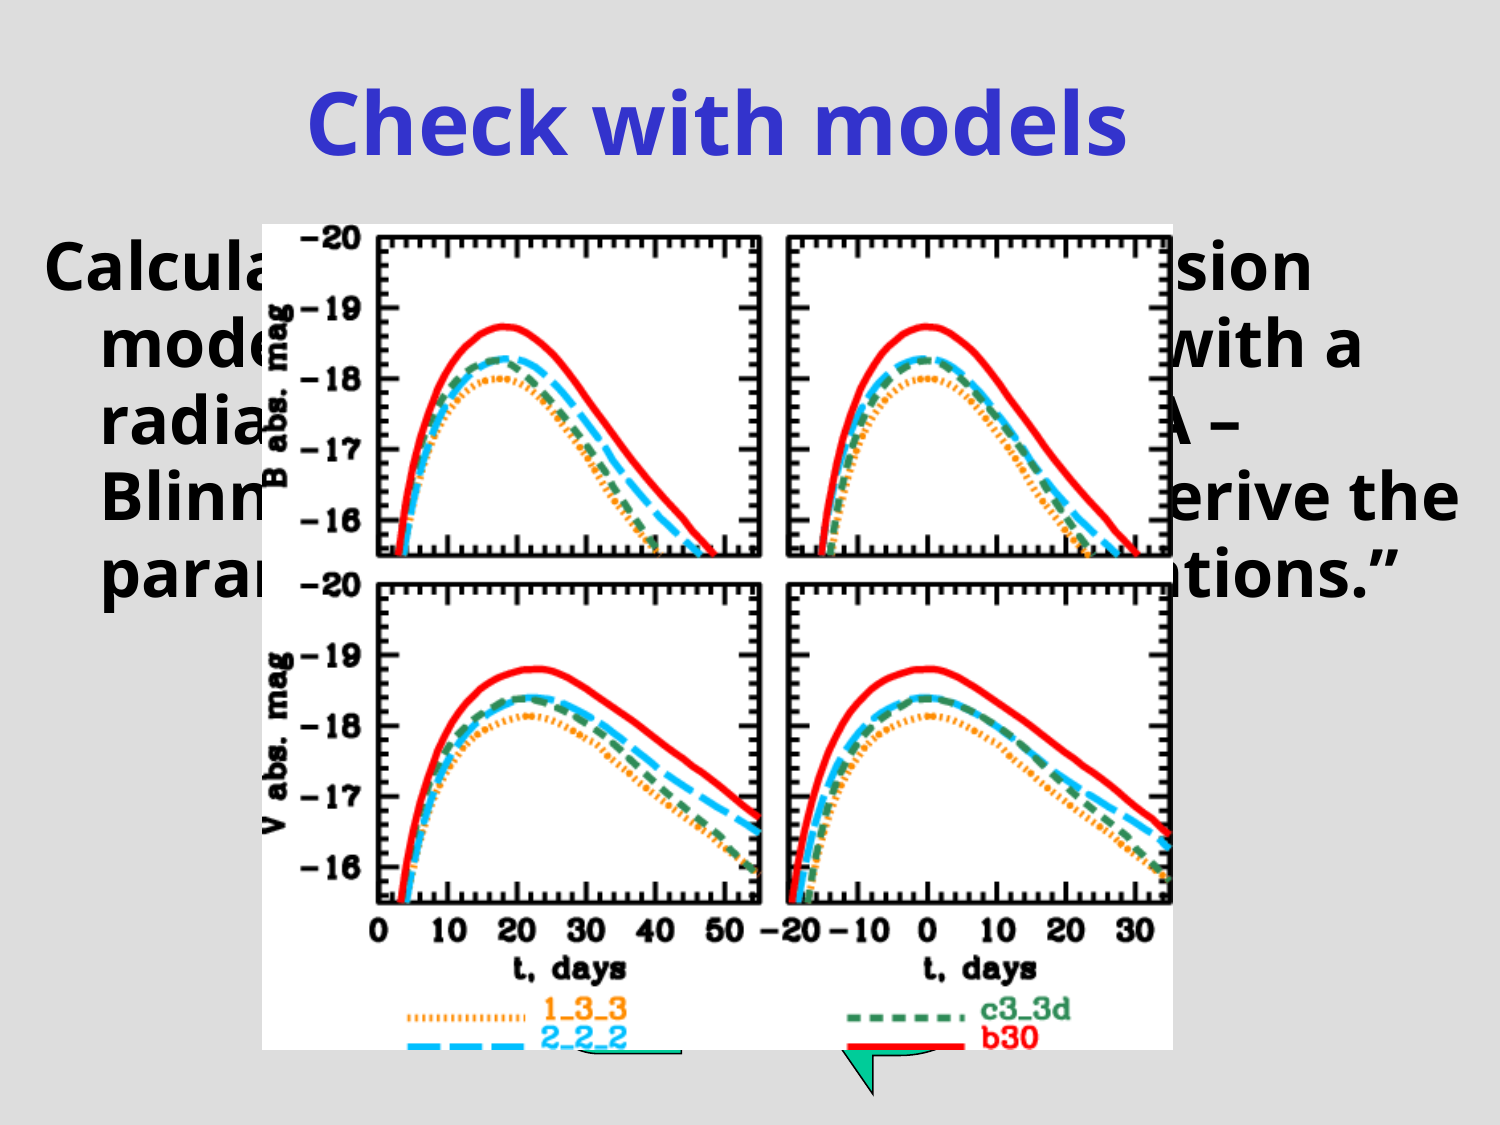

Check with models
Calculate the emission from explosion models (Röpke et al. 2004-2006) with a radiation transport code (STELLA – Blinnikov et al. 1998) and then derive the parameters from these “observations.”
Stritzinger
Blinnikov
?
Röpke